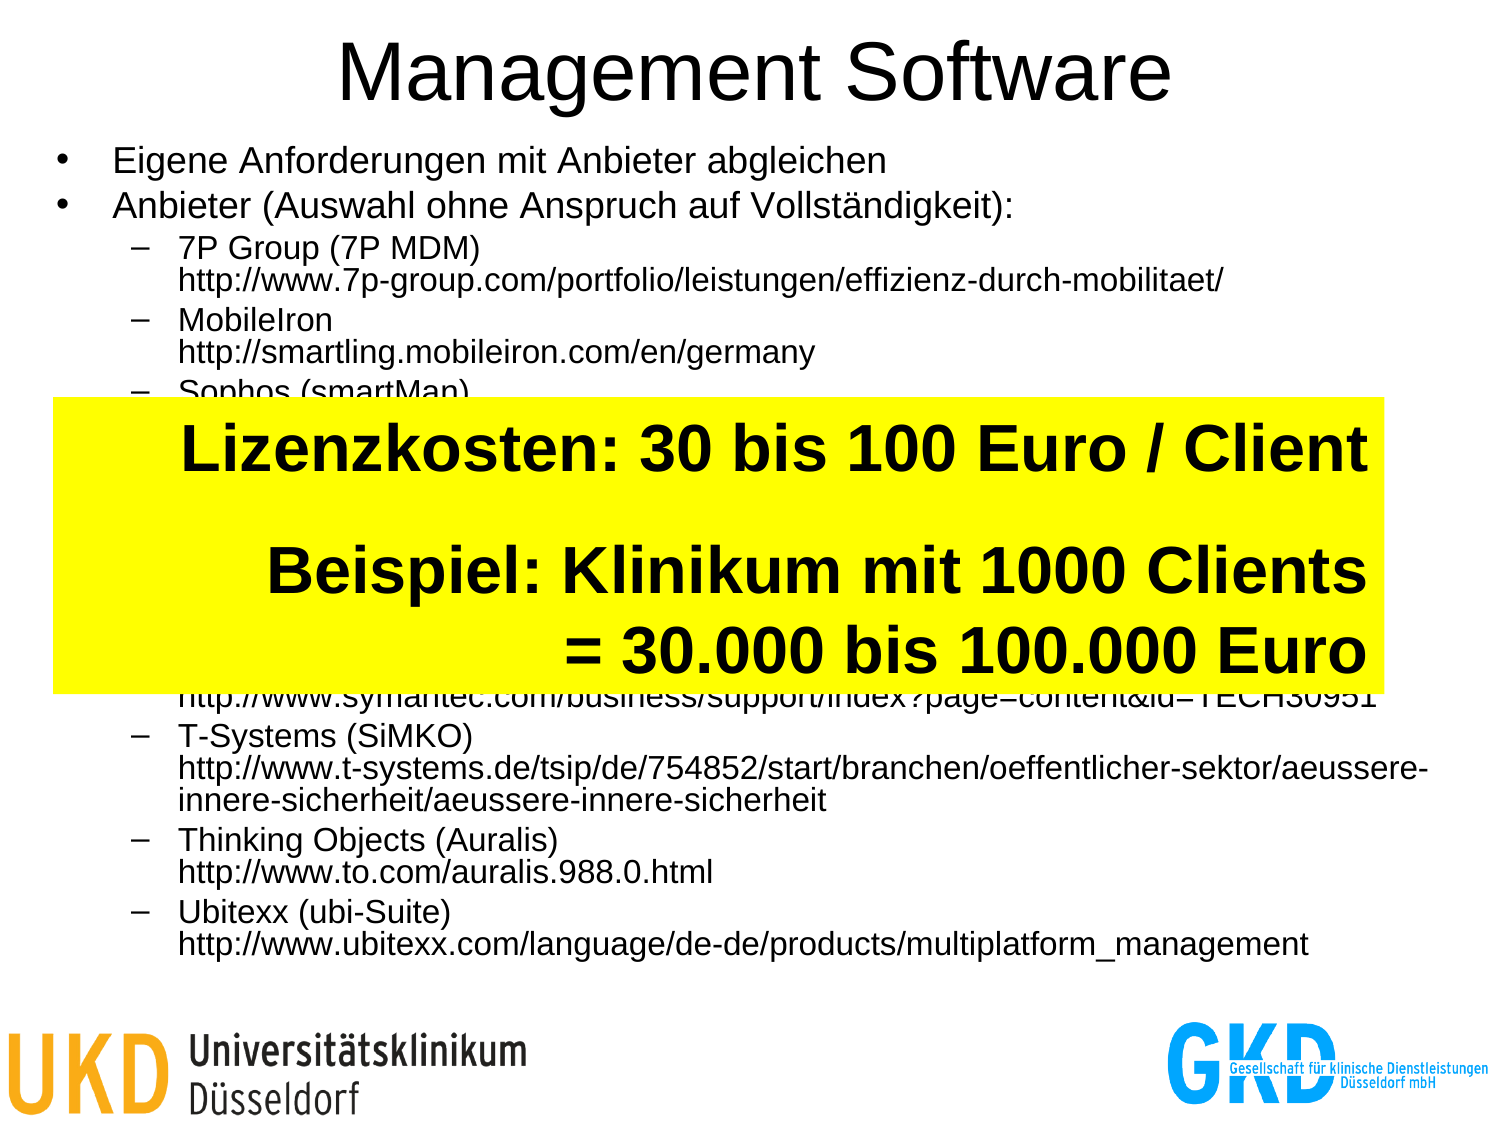

# Management Software
Eigene Anforderungen mit Anbieter abgleichen
Anbieter (Auswahl ohne Anspruch auf Vollständigkeit):
7P Group (7P MDM)
http://www.7p-group.com/portfolio/leistungen/effizienz-durch-mobilitaet/
MobileIron
http://smartling.mobileiron.com/en/germany
Sophos (smartMan)
http://www.dialogs.de/de_DE/produkte/smartman.html
Sybase (Afaria)
http://www.sybase.de/mobilize
Symantec (Endpoint Protection, Mobile Management, Access Control, SafeGuard Easy)
http://www.symantec.com/de/de/theme.jsp?themeid=sep-family
http://www.symantec.com/de/de/mobile-management
http://www.symantec.com/de/de/network-access-protection
http://www.symantec.com/business/support/index?page=content&id=TECH30951
T-Systems (SiMKO)
http://www.t-systems.de/tsip/de/754852/start/branchen/oeffentlicher-sektor/aeussere-innere-sicherheit/aeussere-innere-sicherheit
Thinking Objects (Auralis)
http://www.to.com/auralis.988.0.html
Ubitexx (ubi-Suite)
http://www.ubitexx.com/language/de-de/products/multiplatform_management
Lizenzkosten: 30 bis 100 Euro / Client
Beispiel: Klinikum mit 1000 Clients
= 30.000 bis 100.000 Euro